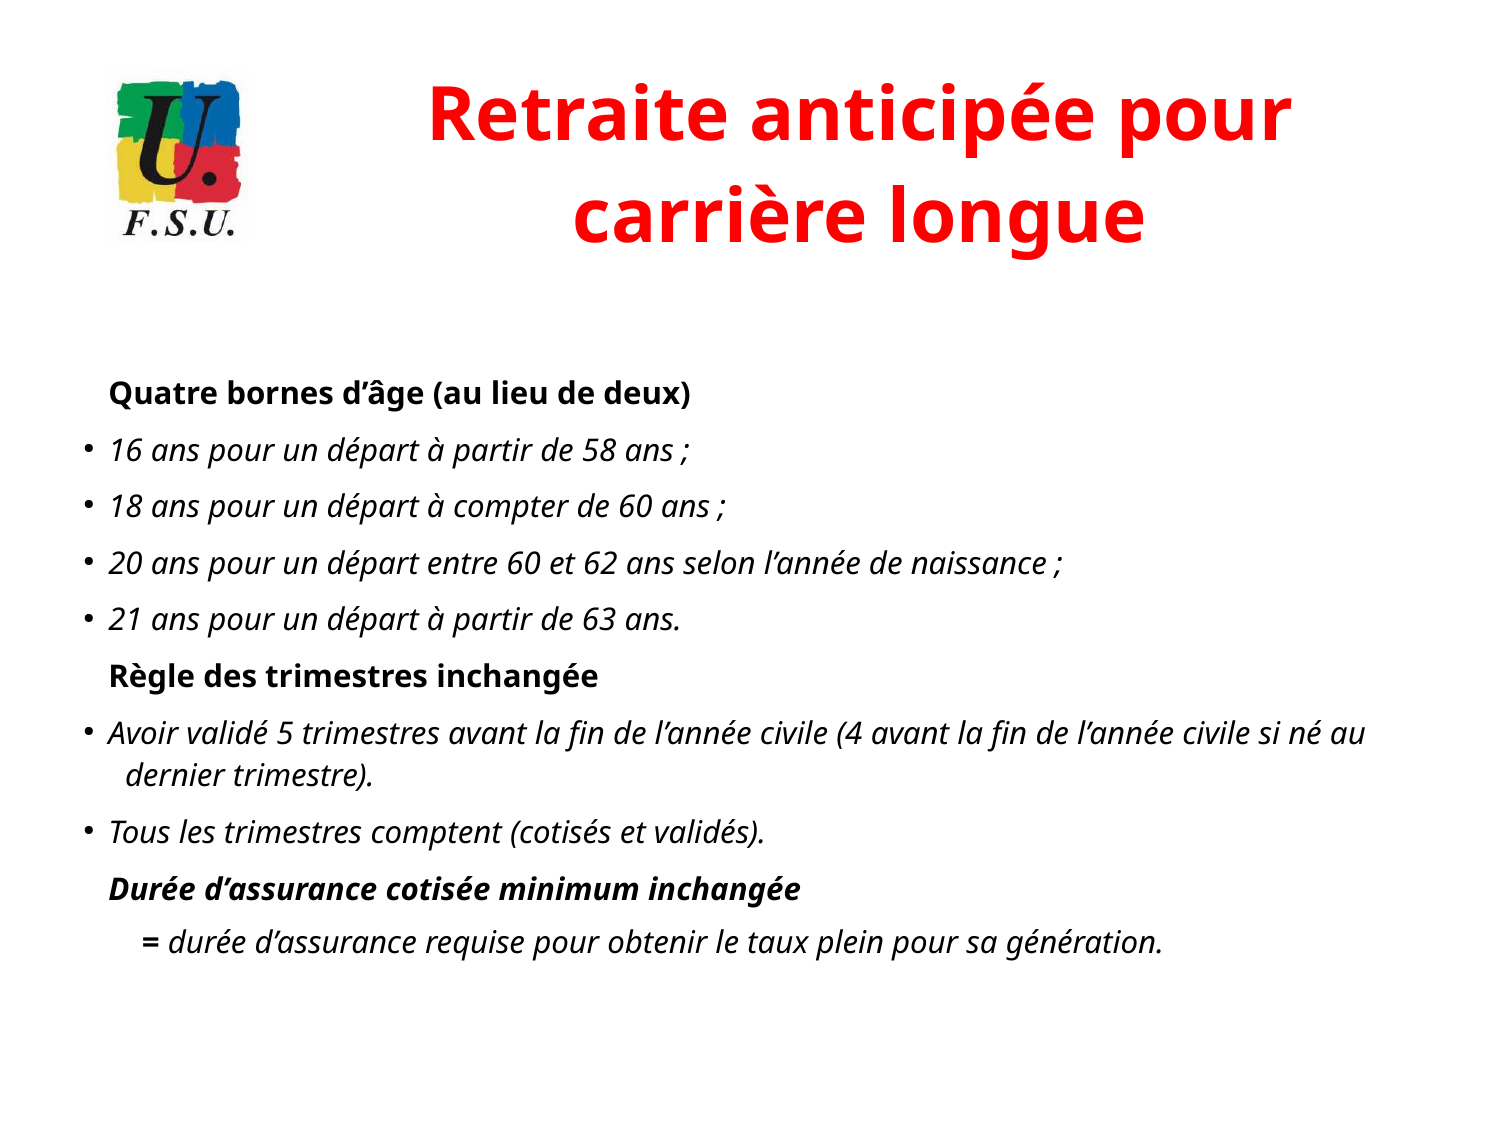

# Retraite anticipée pour carrière longue
Quatre bornes d’âge (au lieu de deux)
16 ans pour un départ à partir de 58 ans ;
18 ans pour un départ à compter de 60 ans ;
20 ans pour un départ entre 60 et 62 ans selon l’année de naissance ;
21 ans pour un départ à partir de 63 ans.
Règle des trimestres inchangée
Avoir validé 5 trimestres avant la fin de l’année civile (4 avant la fin de l’année civile si né au dernier trimestre).
Tous les trimestres comptent (cotisés et validés).
Durée d’assurance cotisée minimum inchangée
= durée d’assurance requise pour obtenir le taux plein pour sa génération.